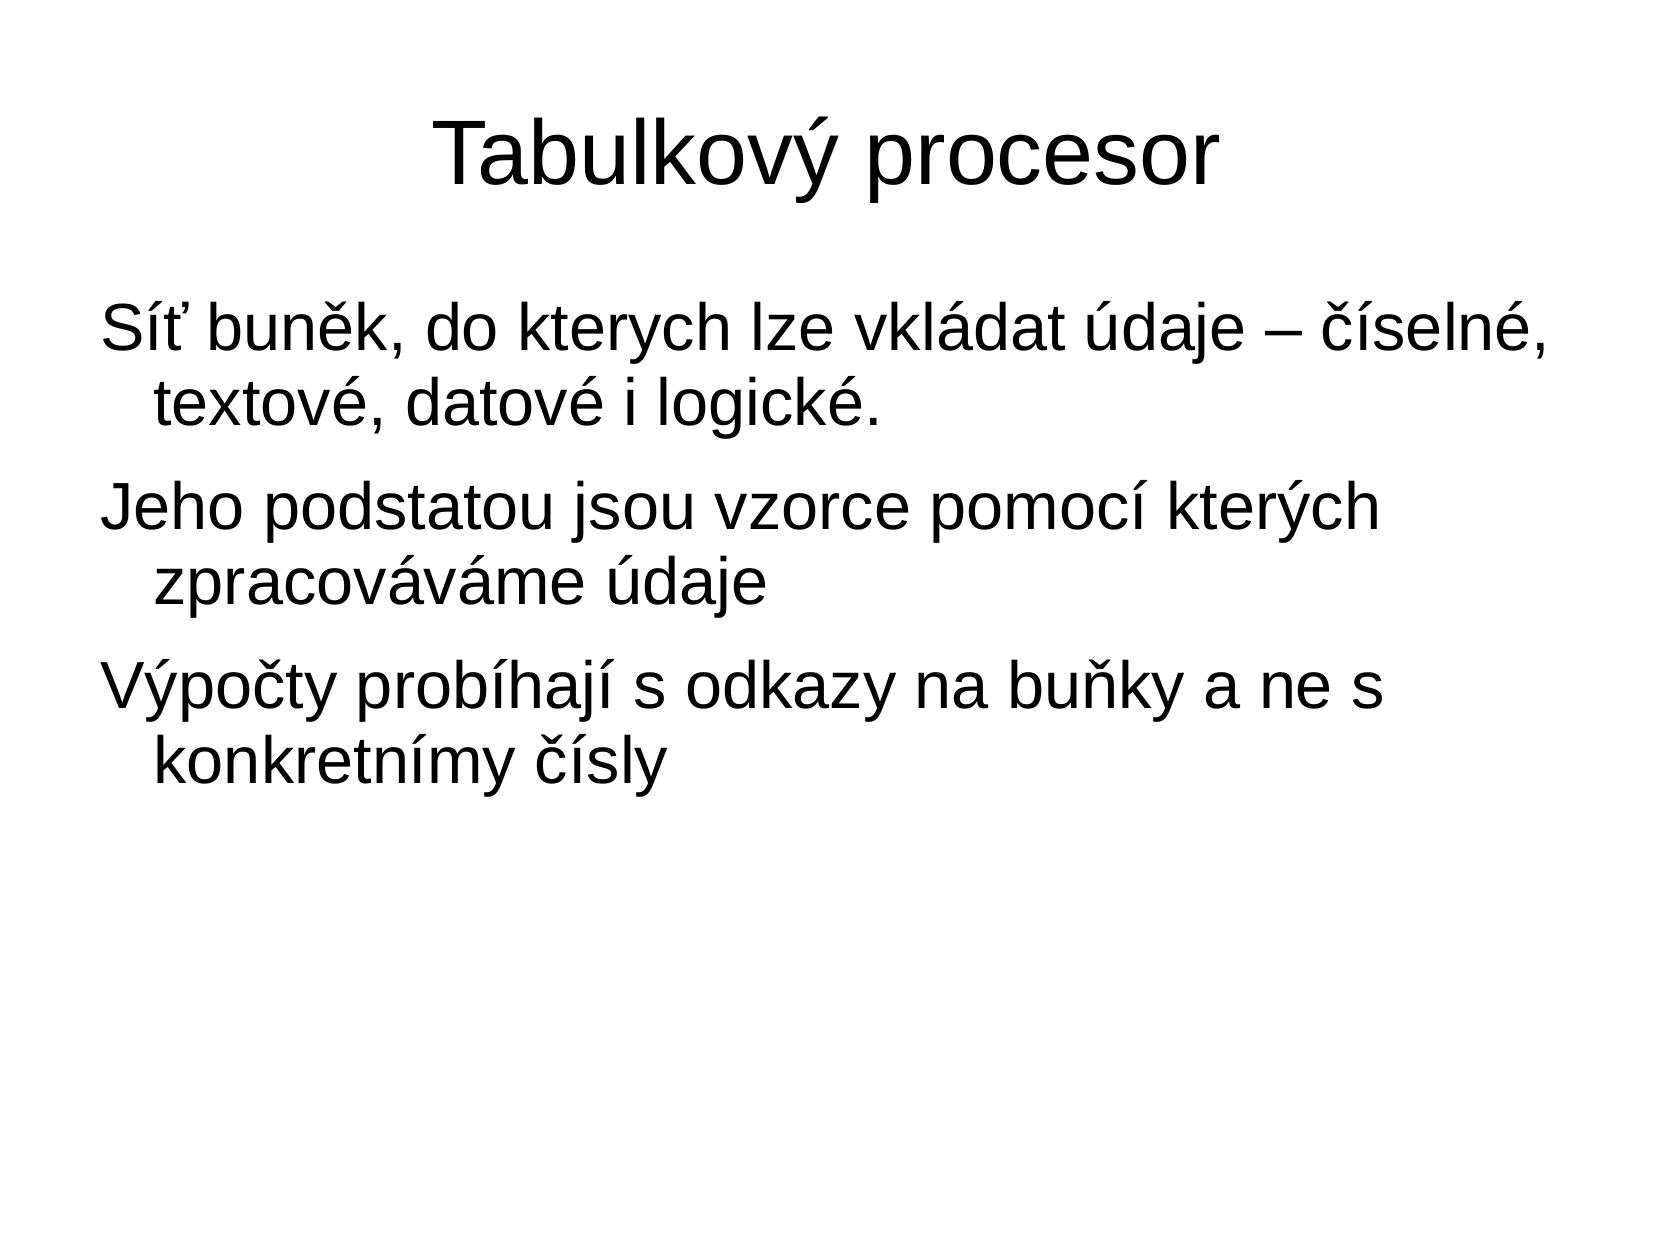

# Tabulkový procesor
Síť buněk, do kterych lze vkládat údaje – číselné, textové, datové i logické.
Jeho podstatou jsou vzorce pomocí kterých zpracováváme údaje
Výpočty probíhají s odkazy na buňky a ne s konkretnímy čísly